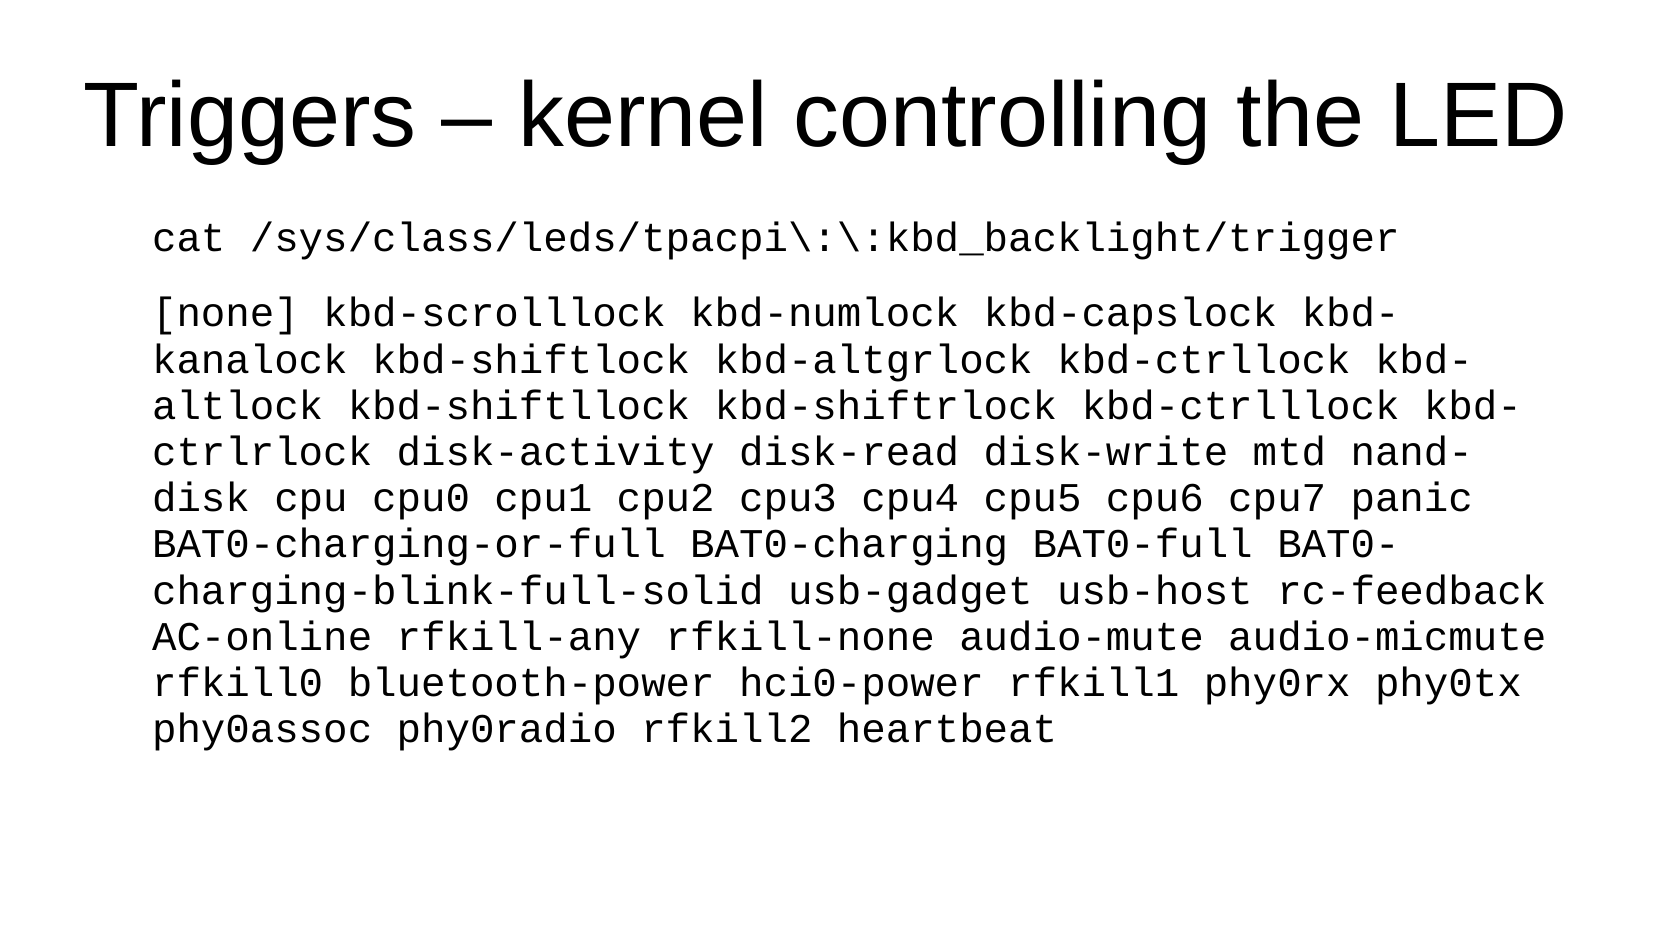

# Triggers – kernel controlling the LED
cat /sys/class/leds/tpacpi\:\:kbd_backlight/trigger
[none] kbd-scrolllock kbd-numlock kbd-capslock kbd-kanalock kbd-shiftlock kbd-altgrlock kbd-ctrllock kbd-altlock kbd-shiftllock kbd-shiftrlock kbd-ctrlllock kbd-ctrlrlock disk-activity disk-read disk-write mtd nand-disk cpu cpu0 cpu1 cpu2 cpu3 cpu4 cpu5 cpu6 cpu7 panic BAT0-charging-or-full BAT0-charging BAT0-full BAT0-charging-blink-full-solid usb-gadget usb-host rc-feedback AC-online rfkill-any rfkill-none audio-mute audio-micmute rfkill0 bluetooth-power hci0-power rfkill1 phy0rx phy0tx phy0assoc phy0radio rfkill2 heartbeat